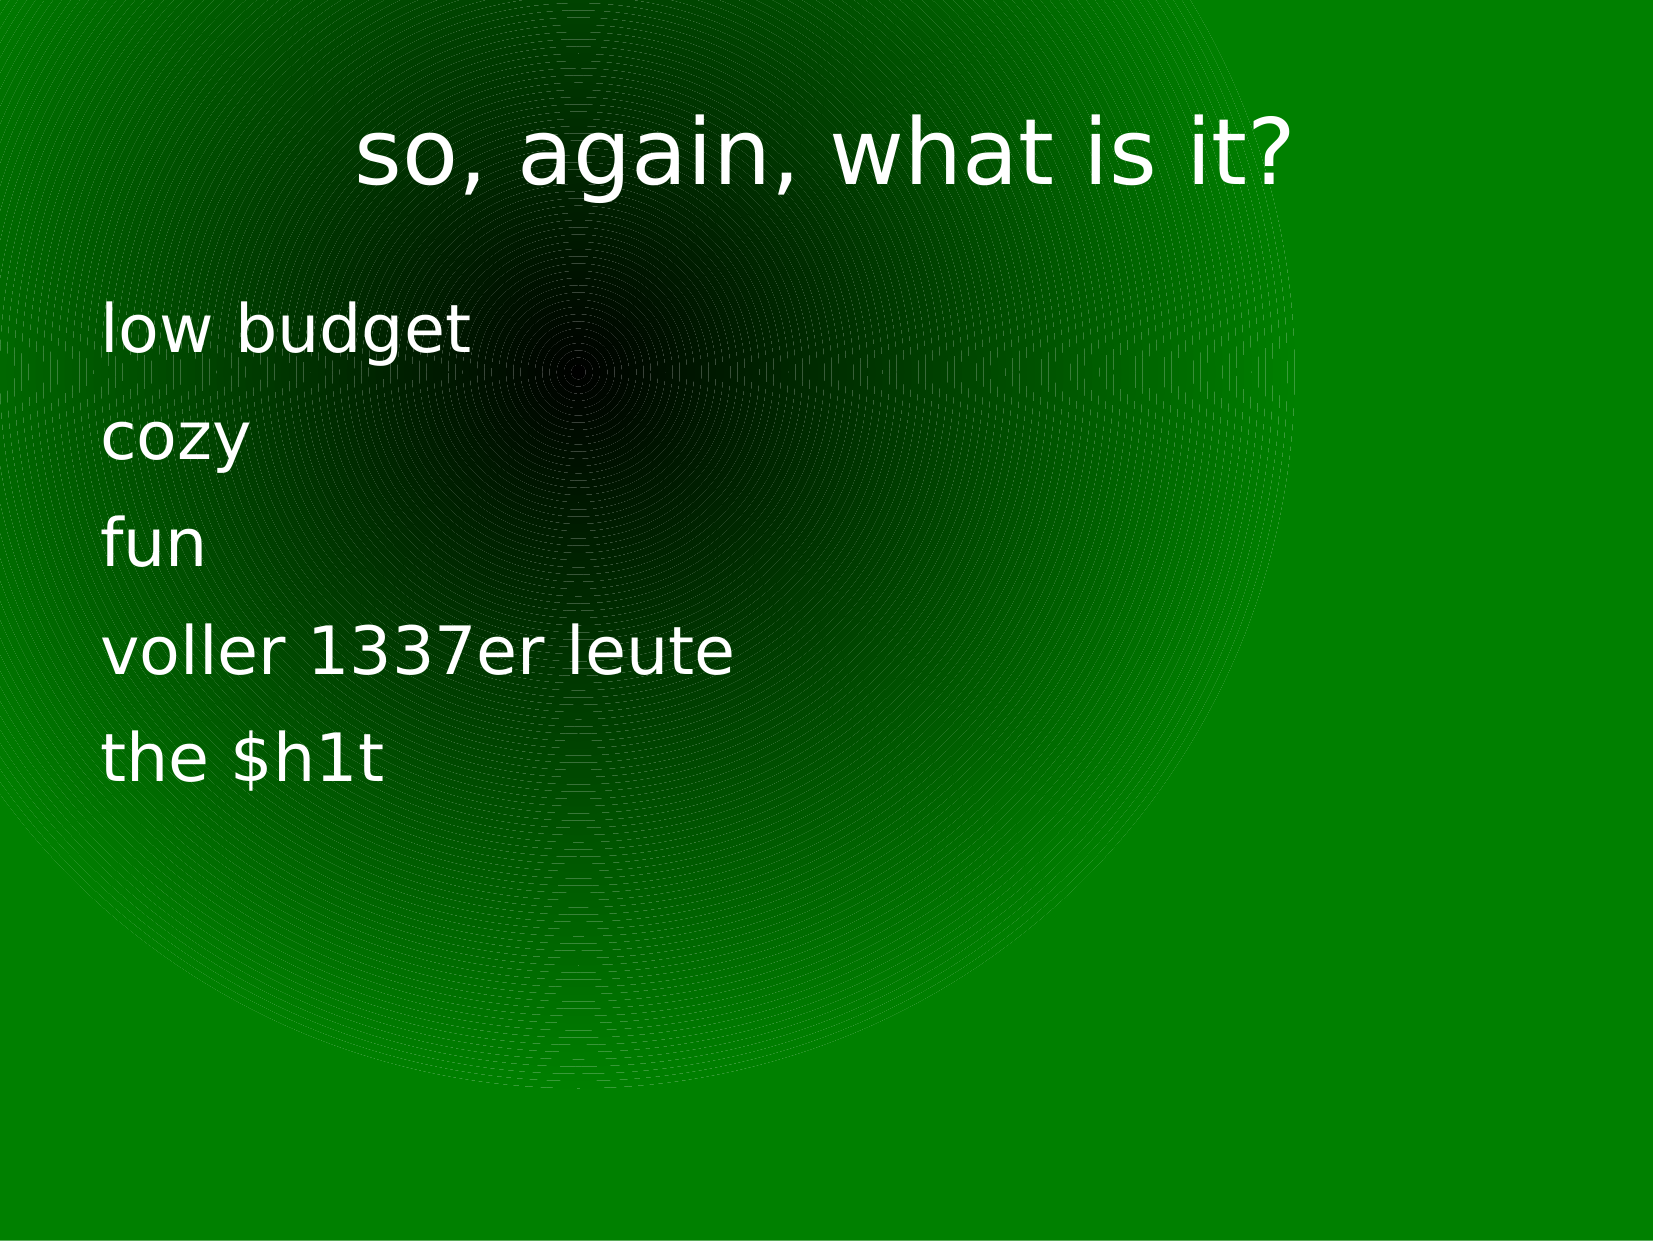

# so, again, what is it?
low budget
cozy
fun
voller 1337er leute
the $h1t